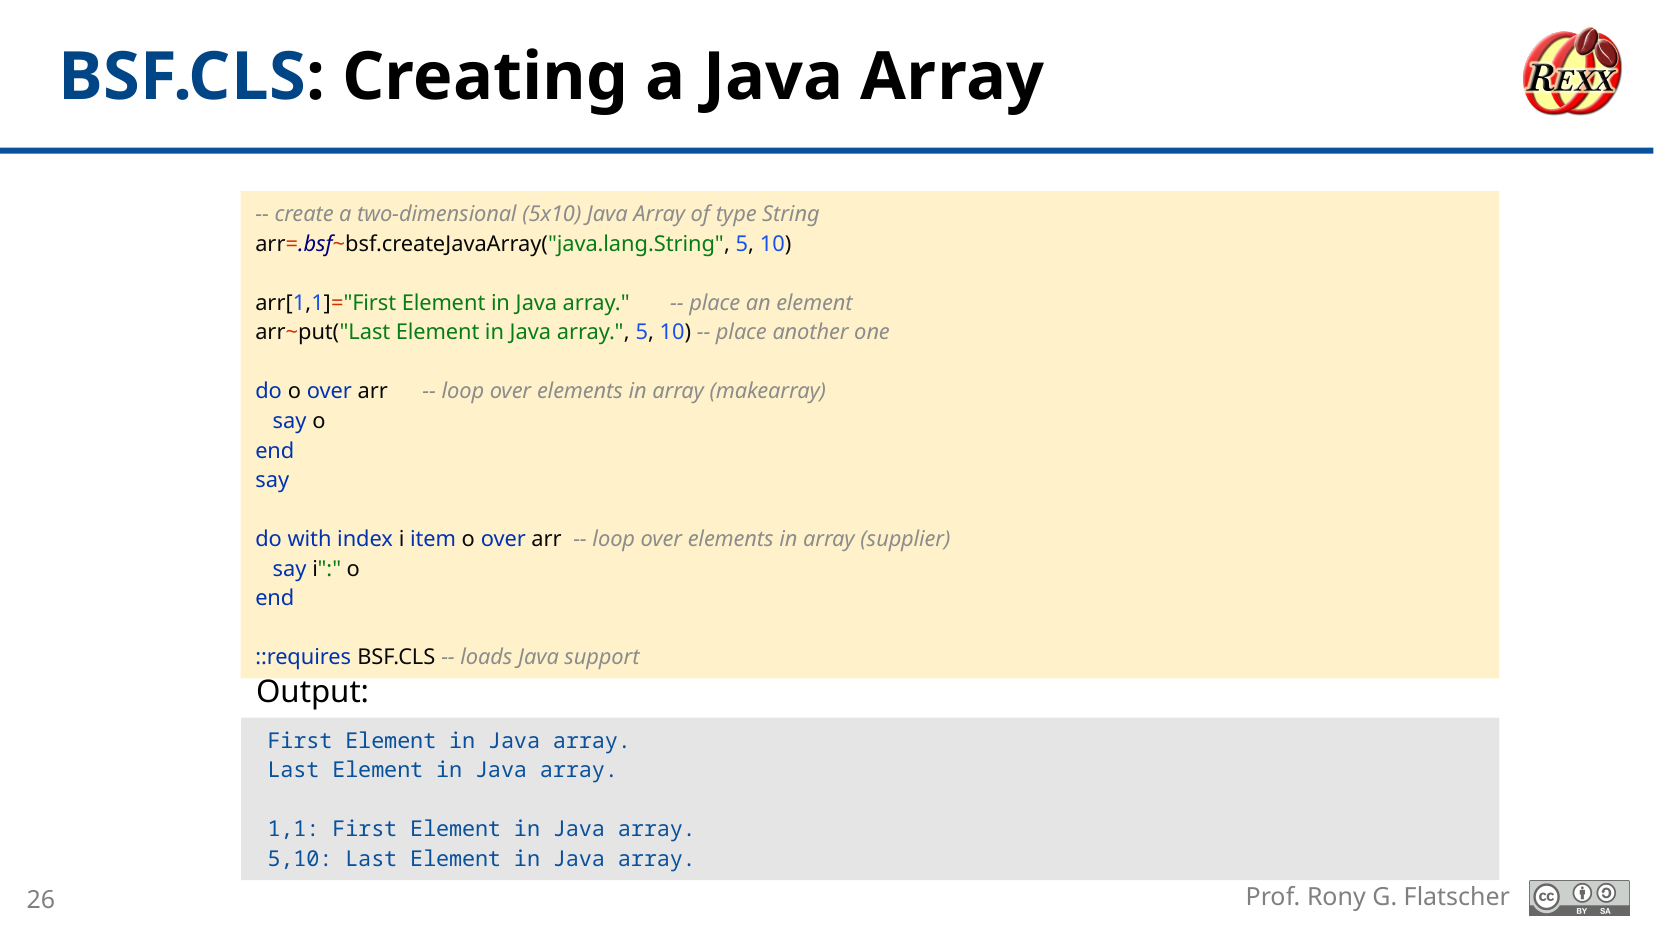

# BSF.CLS: Creating a Java Array
-- create a two-dimensional (5x10) Java Array of type String
arr=.bsf~bsf.createJavaArray("java.lang.String", 5, 10)
arr[1,1]="First Element in Java array." -- place an element
arr~put("Last Element in Java array.", 5, 10) -- place another one
do o over arr -- loop over elements in array (makearray)
 say o
end
say
do with index i item o over arr -- loop over elements in array (supplier)
 say i":" o
end
::requires BSF.CLS -- loads Java support
Output:
First Element in Java array.
Last Element in Java array.
1,1: First Element in Java array.
5,10: Last Element in Java array.